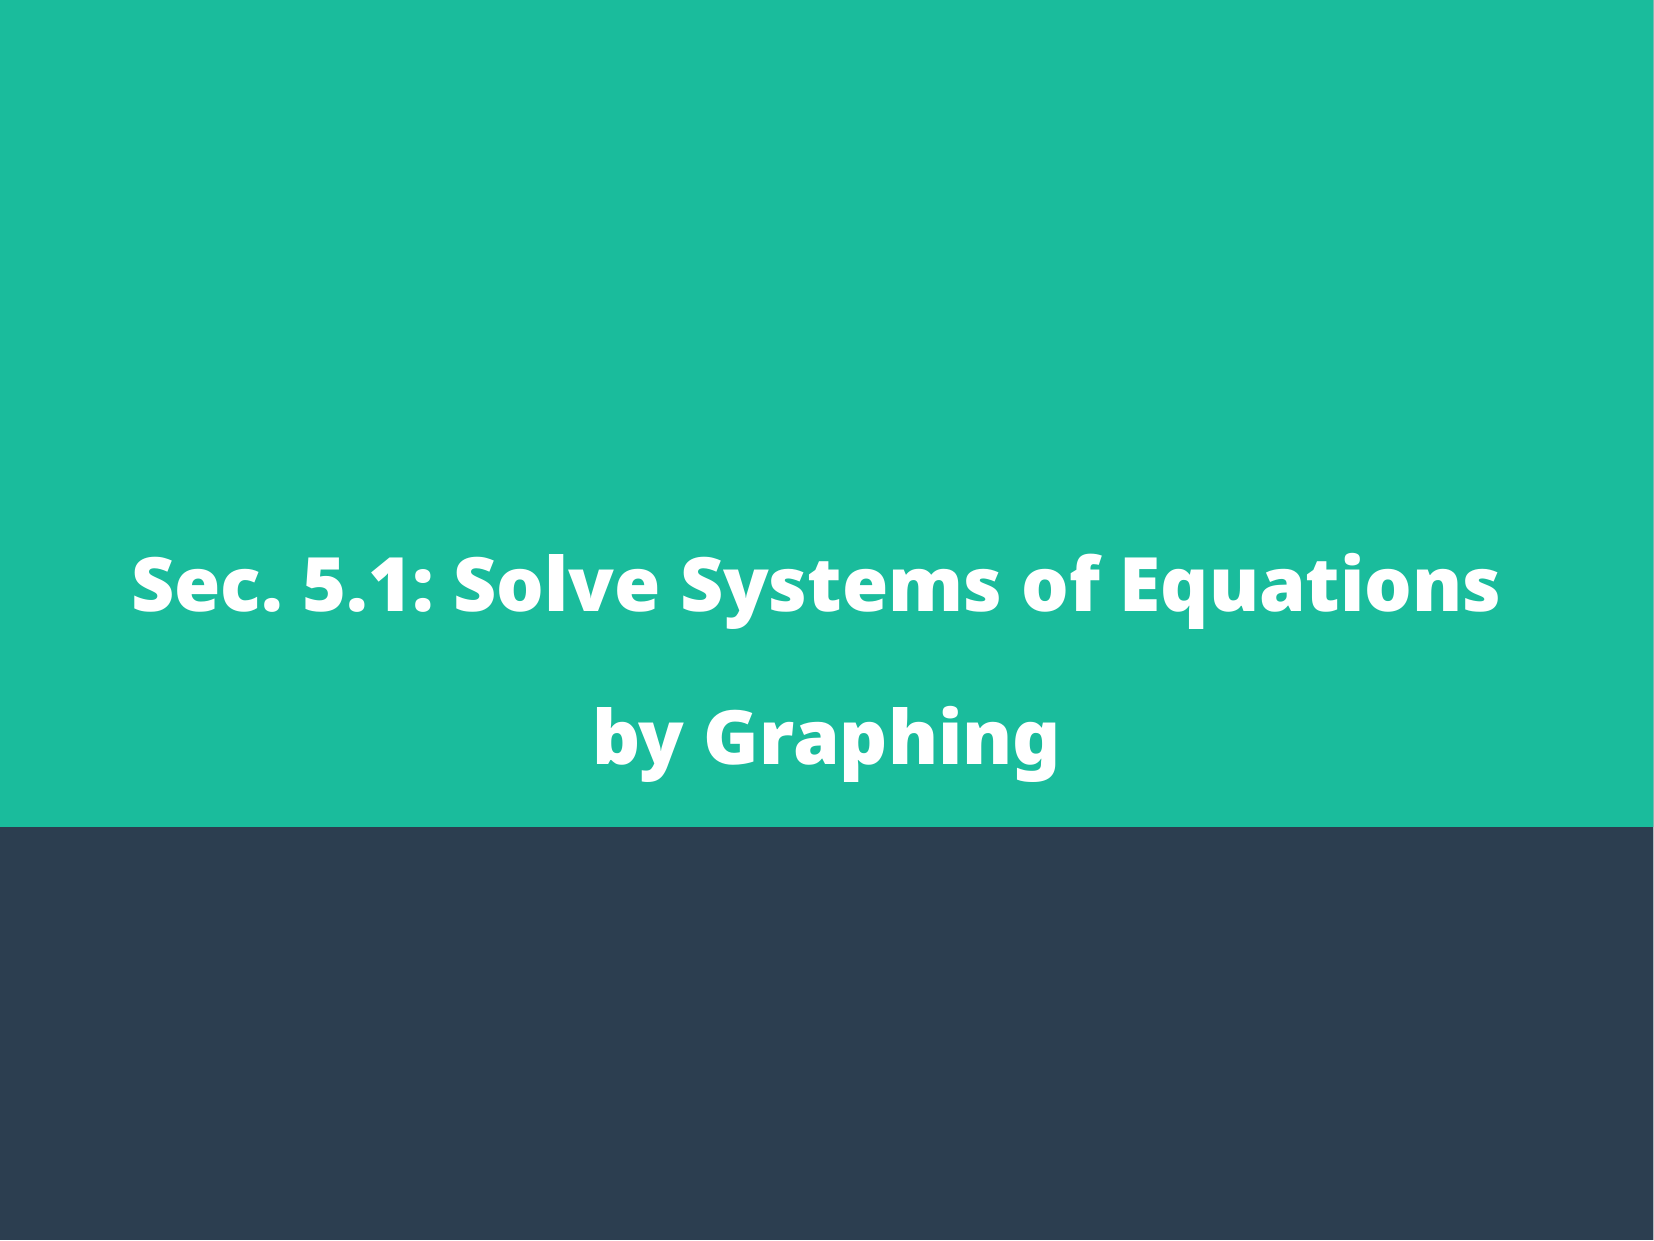

# Sec. 5.1: Solve Systems of Equations by Graphing